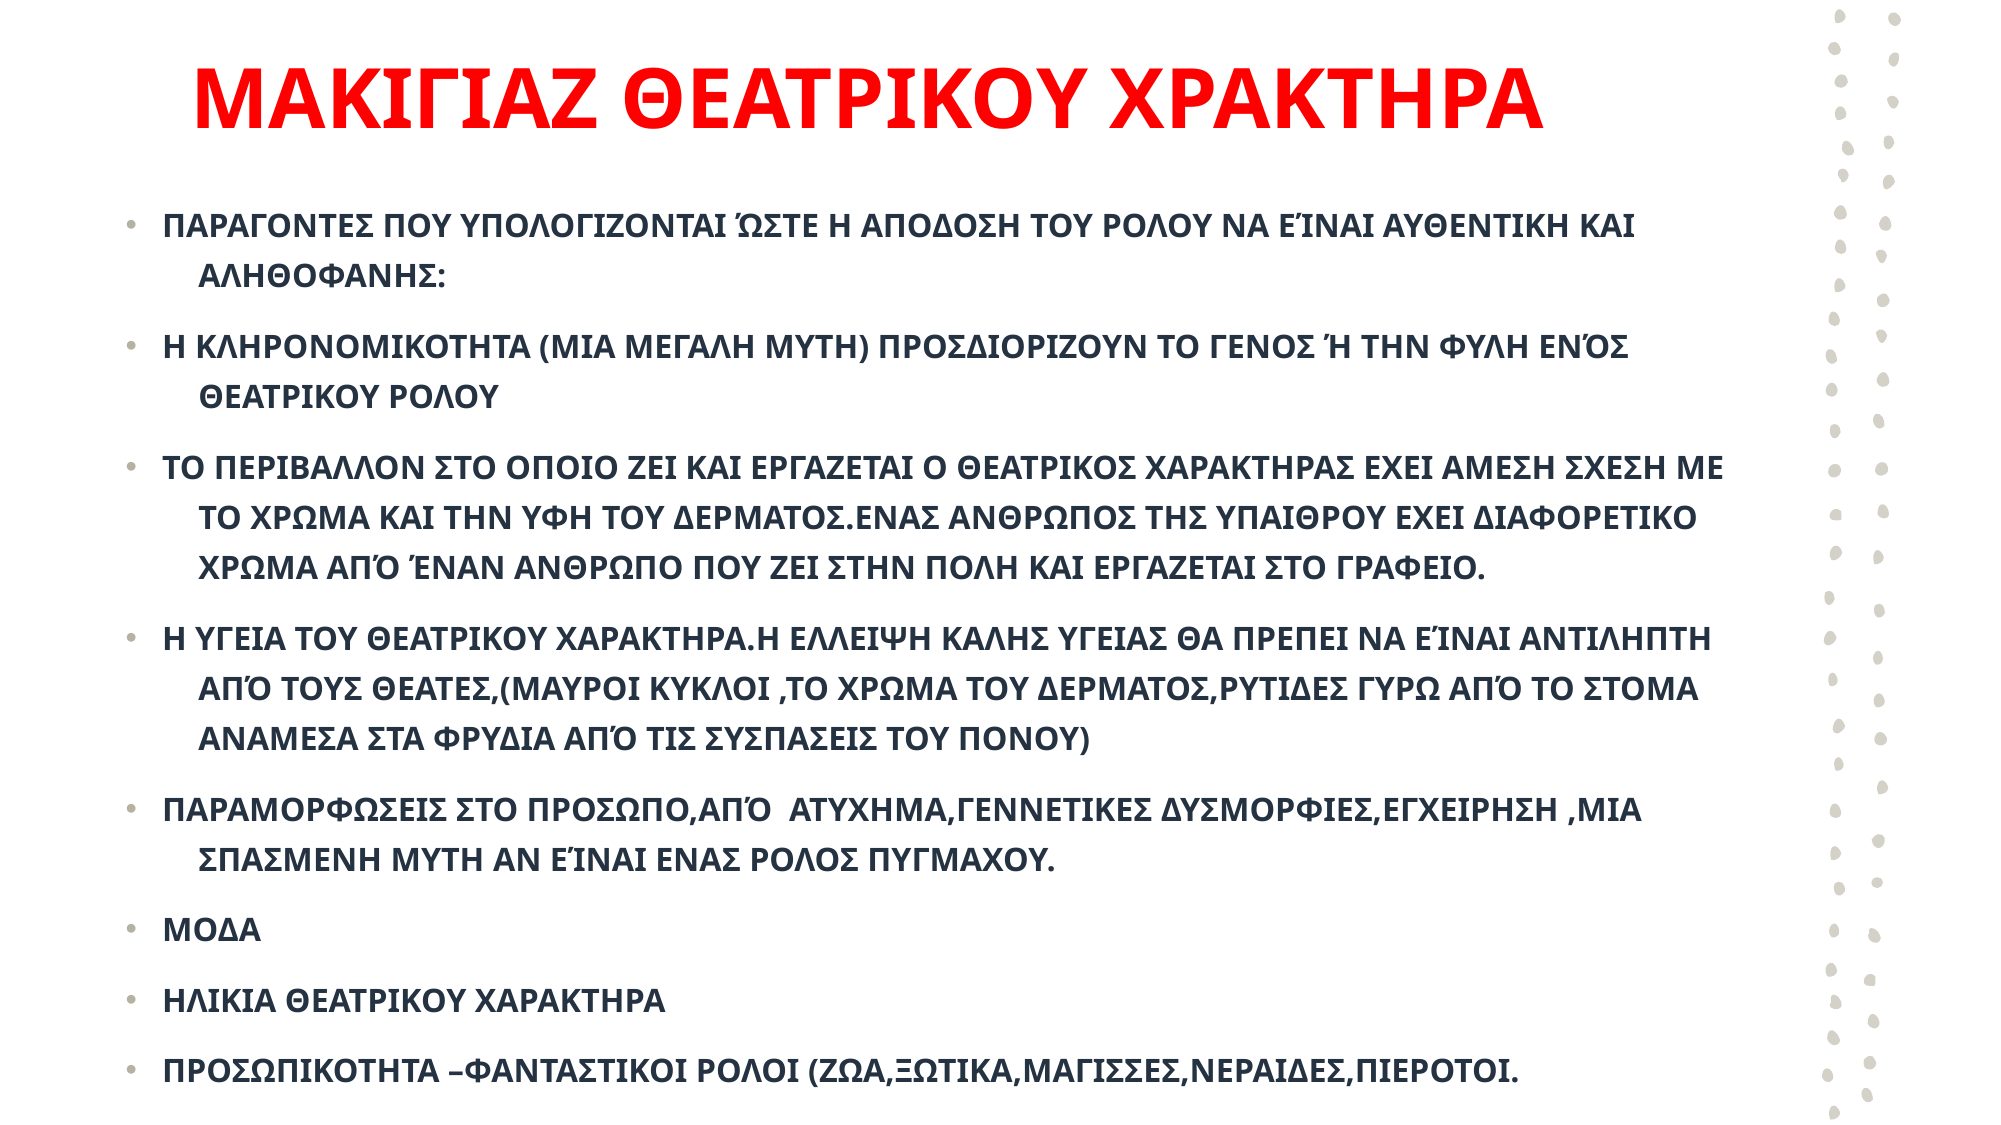

# ΜΑΚΙΓΙΑΖ ΘΕΑΤΡΙΚΟΥ ΧΡΑΚΤΗΡΑ
ΠΑΡΑΓΟΝΤΕΣ ΠΟΥ ΥΠΟΛΟΓΙΖΟΝΤΑΙ ΏΣΤΕ Η ΑΠΟΔΟΣΗ ΤΟΥ ΡΟΛΟΥ ΝΑ ΕΊΝΑΙ ΑΥΘΕΝΤΙΚΗ ΚΑΙ ΑΛΗΘΟΦΑΝΗΣ:
Η ΚΛΗΡΟΝΟΜΙΚΟΤΗΤΑ (ΜΙΑ ΜΕΓΑΛΗ ΜΥΤΗ) ΠΡΟΣΔΙΟΡΙΖΟΥΝ ΤΟ ΓΕΝΟΣ Ή ΤΗΝ ΦΥΛΗ ΕΝΌΣ ΘΕΑΤΡΙΚΟΥ ΡΟΛΟΥ
ΤΟ ΠΕΡΙΒΑΛΛΟΝ ΣΤΟ ΟΠΟΙΟ ΖΕΙ ΚΑΙ ΕΡΓΑΖΕΤΑΙ Ο ΘΕΑΤΡΙΚΟΣ ΧΑΡΑΚΤΗΡΑΣ ΕΧΕΙ ΑΜΕΣΗ ΣΧΕΣΗ ΜΕ ΤΟ ΧΡΩΜΑ ΚΑΙ ΤΗΝ ΥΦΗ ΤΟΥ ΔΕΡΜΑΤΟΣ.ΕΝΑΣ ΑΝΘΡΩΠΟΣ ΤΗΣ ΥΠΑΙΘΡΟΥ ΕΧΕΙ ΔΙΑΦΟΡΕΤΙΚΟ ΧΡΩΜΑ ΑΠΌ ΈΝΑΝ ΑΝΘΡΩΠΟ ΠΟΥ ΖΕΙ ΣΤΗΝ ΠΟΛΗ ΚΑΙ ΕΡΓΑΖΕΤΑΙ ΣΤΟ ΓΡΑΦΕΙΟ.
Η ΥΓΕΙΑ ΤΟΥ ΘΕΑΤΡΙΚΟΥ ΧΑΡΑΚΤΗΡΑ.Η ΕΛΛΕΙΨΗ ΚΑΛΗΣ ΥΓΕΙΑΣ ΘΑ ΠΡΕΠΕΙ ΝΑ ΕΊΝΑΙ ΑΝΤΙΛΗΠΤΗ ΑΠΌ ΤΟΥΣ ΘΕΑΤΕΣ,(ΜΑΥΡΟΙ ΚΥΚΛΟΙ ,ΤΟ ΧΡΩΜΑ ΤΟΥ ΔΕΡΜΑΤΟΣ,ΡΥΤΙΔΕΣ ΓΥΡΩ ΑΠΌ ΤΟ ΣΤΟΜΑ ΑΝΑΜΕΣΑ ΣΤΑ ΦΡΥΔΙΑ ΑΠΌ ΤΙΣ ΣΥΣΠΑΣΕΙΣ ΤΟΥ ΠΟΝΟΥ)
ΠΑΡΑΜΟΡΦΩΣΕΙΣ ΣΤΟ ΠΡΟΣΩΠΟ,ΑΠΌ ΑΤΥΧΗΜΑ,ΓΕΝΝΕΤΙΚΕΣ ΔΥΣΜΟΡΦΙΕΣ,ΕΓΧΕΙΡΗΣΗ ,ΜΙΑ ΣΠΑΣΜΕΝΗ ΜΥΤΗ ΑΝ ΕΊΝΑΙ ΕΝΑΣ ΡΟΛΟΣ ΠΥΓΜΑΧΟΥ.
ΜΟΔΑ
ΗΛΙΚΙΑ ΘΕΑΤΡΙΚΟΥ ΧΑΡΑΚΤΗΡΑ
ΠΡΟΣΩΠΙΚΟΤΗΤΑ –ΦΑΝΤΑΣΤΙΚΟΙ ΡΟΛΟΙ (ΖΩΑ,ΞΩΤΙΚΑ,ΜΑΓΙΣΣΕΣ,ΝΕΡΑΙΔΕΣ,ΠΙΕΡΟΤΟΙ.